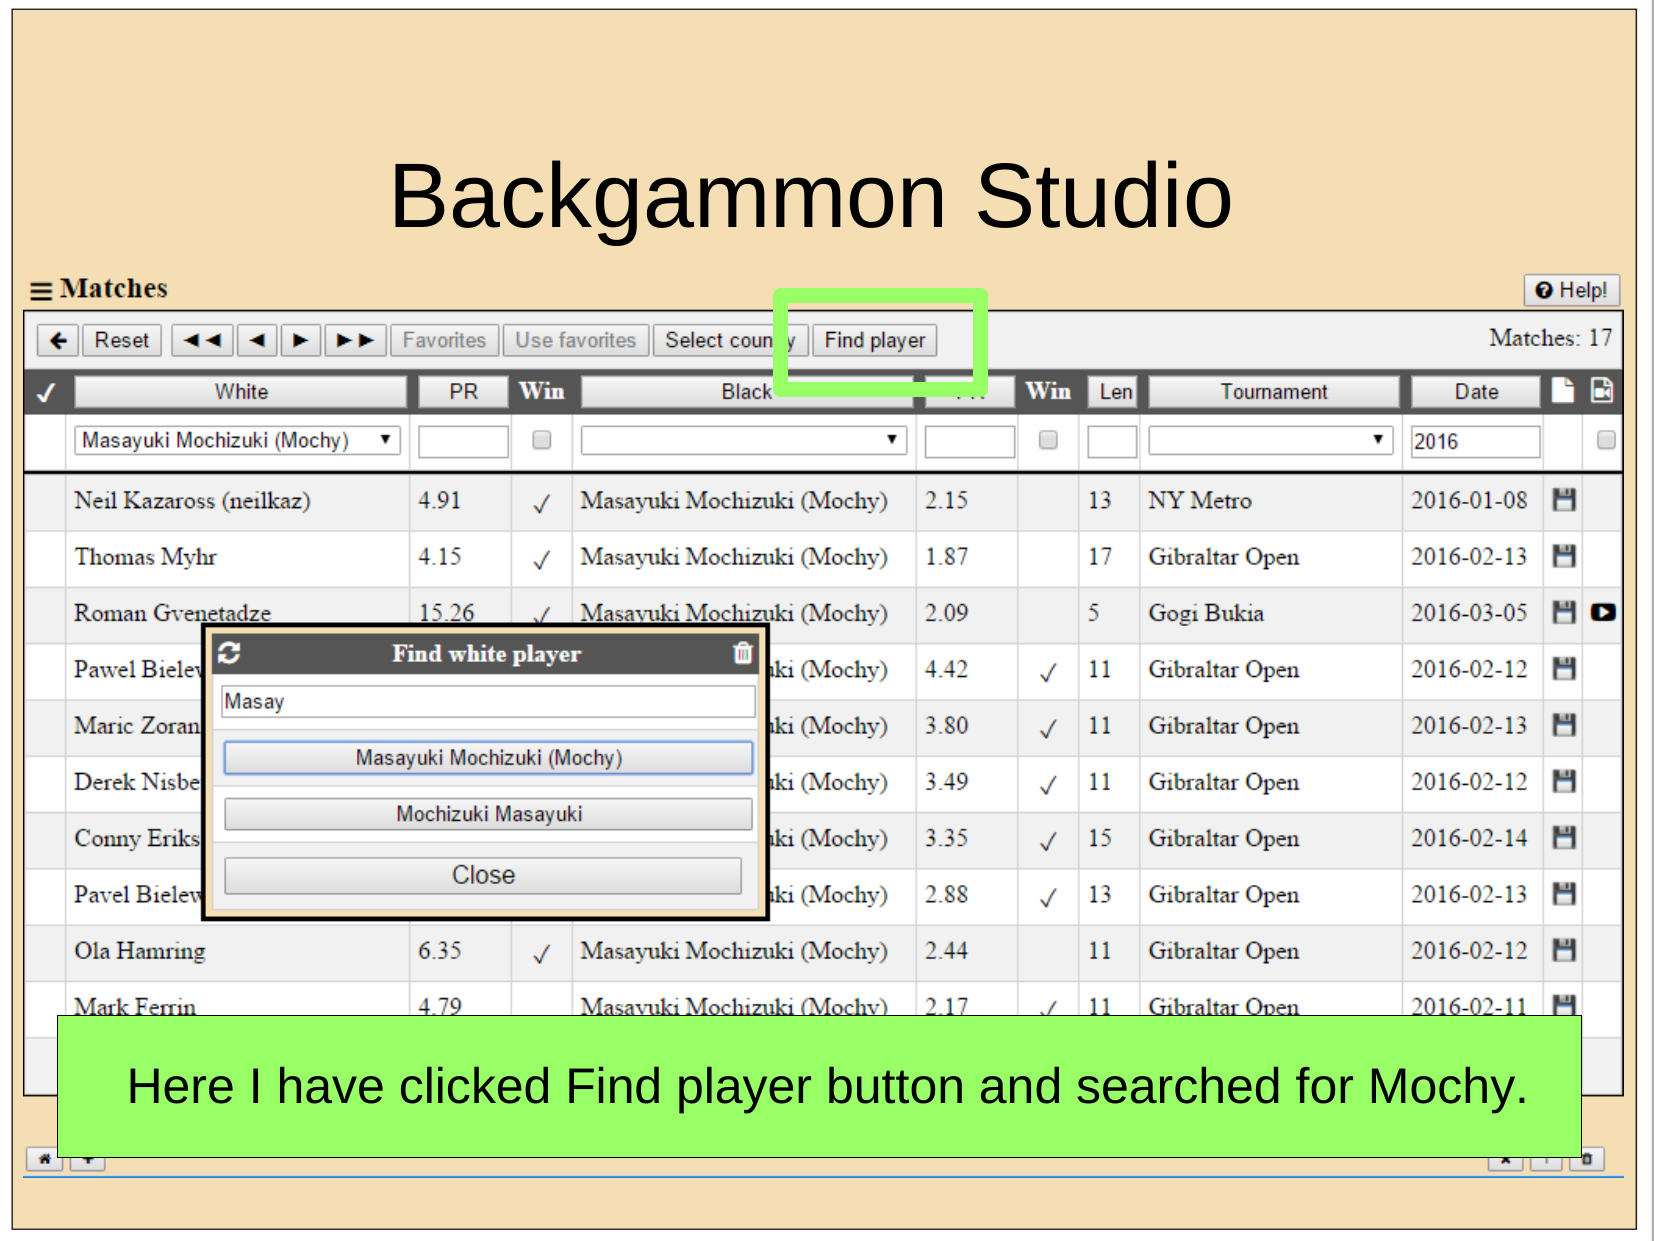

# Backgammon Studio
Here I have clicked Find player button and searched for Mochy.